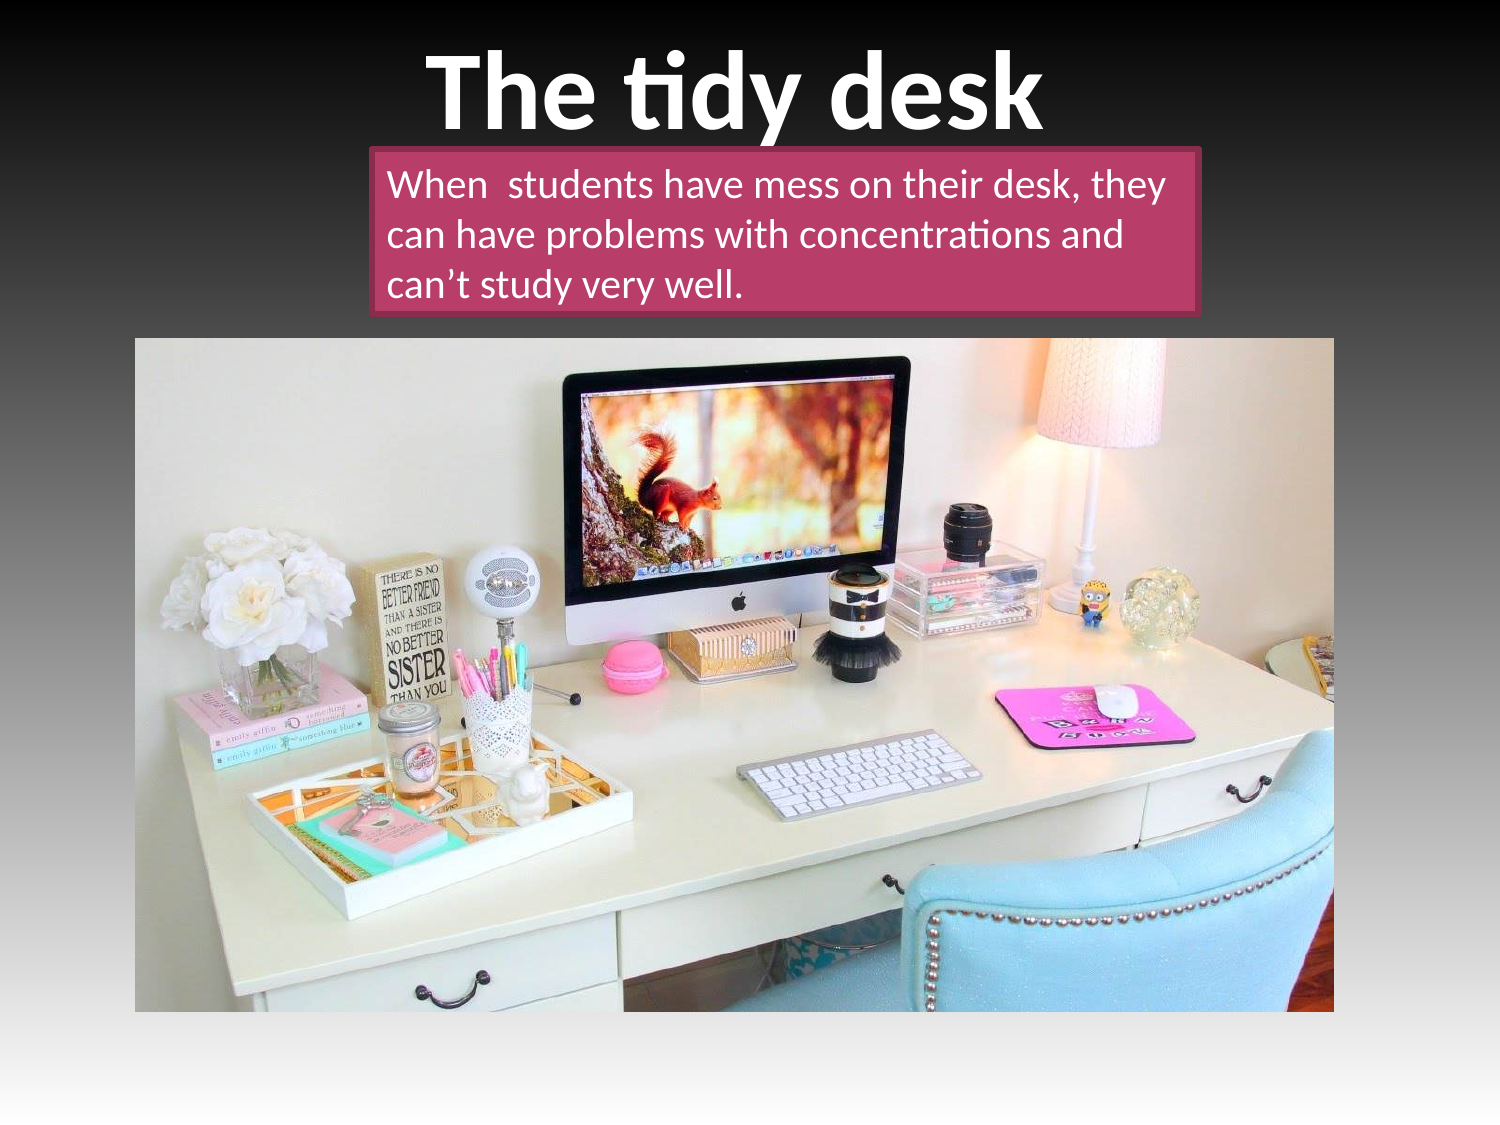

The tidy desk
When students have mess on their desk, they can have problems with concentrations and can’t study very well.